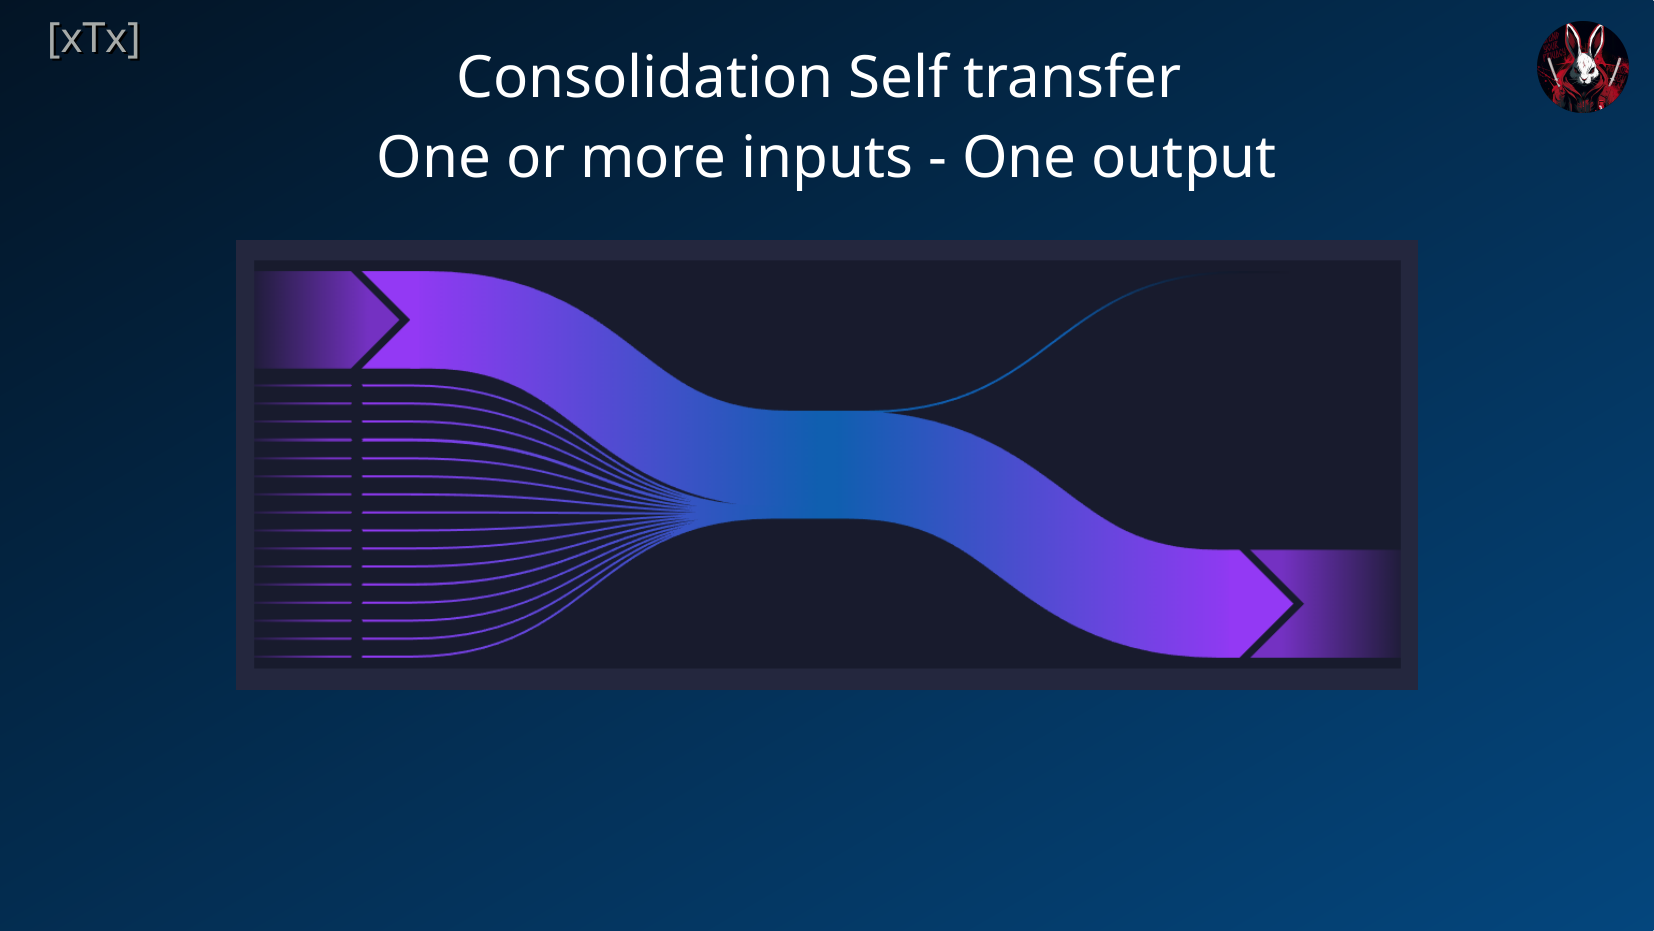

[xTx]
# Consolidation Self transfer
One or more inputs - One output